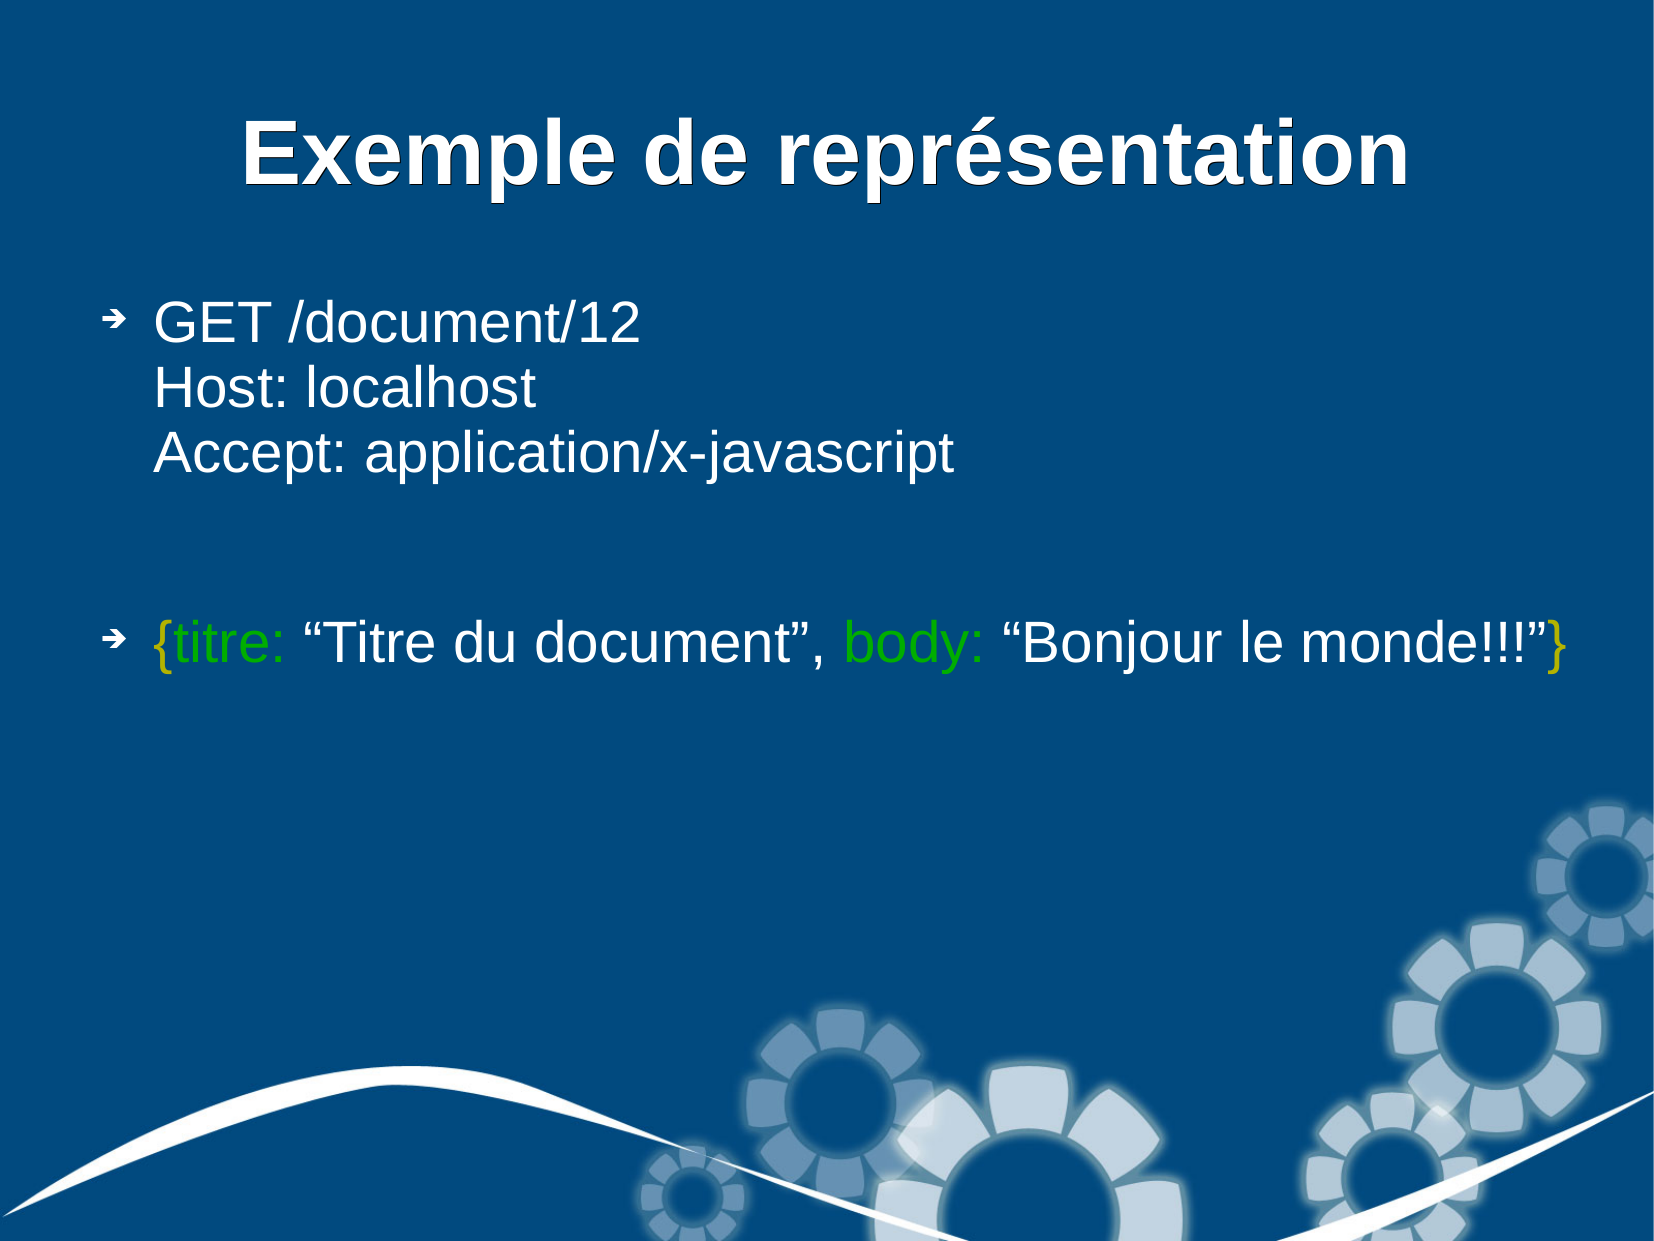

# Exemple de représentation
GET /document/12
Host: localhost
Accept: application/x-javascript
{titre: “Titre du document”, body: “Bonjour le monde!!!”}